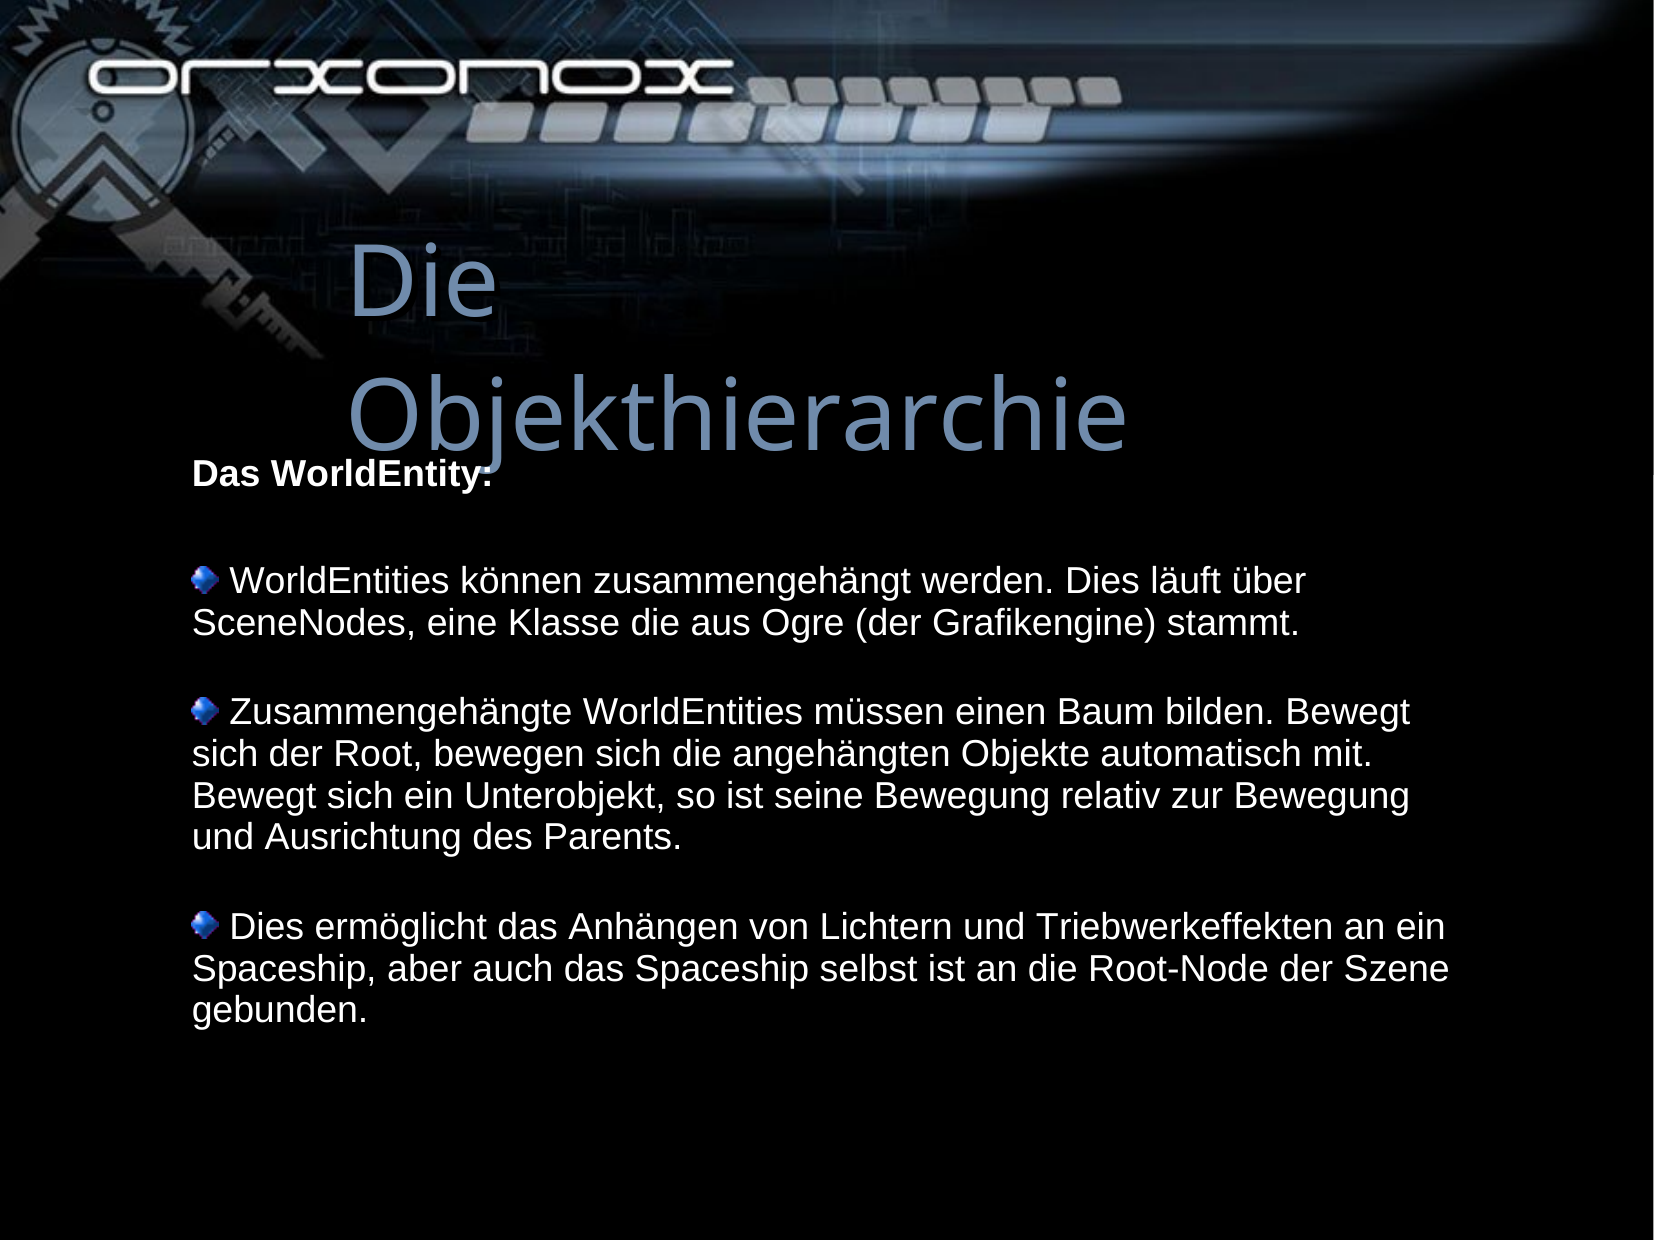

Die Objekthierarchie
Das WorldEntity:
 WorldEntities können zusammengehängt werden. Dies läuft über SceneNodes, eine Klasse die aus Ogre (der Grafikengine) stammt.
 Zusammengehängte WorldEntities müssen einen Baum bilden. Bewegt sich der Root, bewegen sich die angehängten Objekte automatisch mit. Bewegt sich ein Unterobjekt, so ist seine Bewegung relativ zur Bewegung und Ausrichtung des Parents.
 Dies ermöglicht das Anhängen von Lichtern und Triebwerkeffekten an ein Spaceship, aber auch das Spaceship selbst ist an die Root-Node der Szene gebunden.